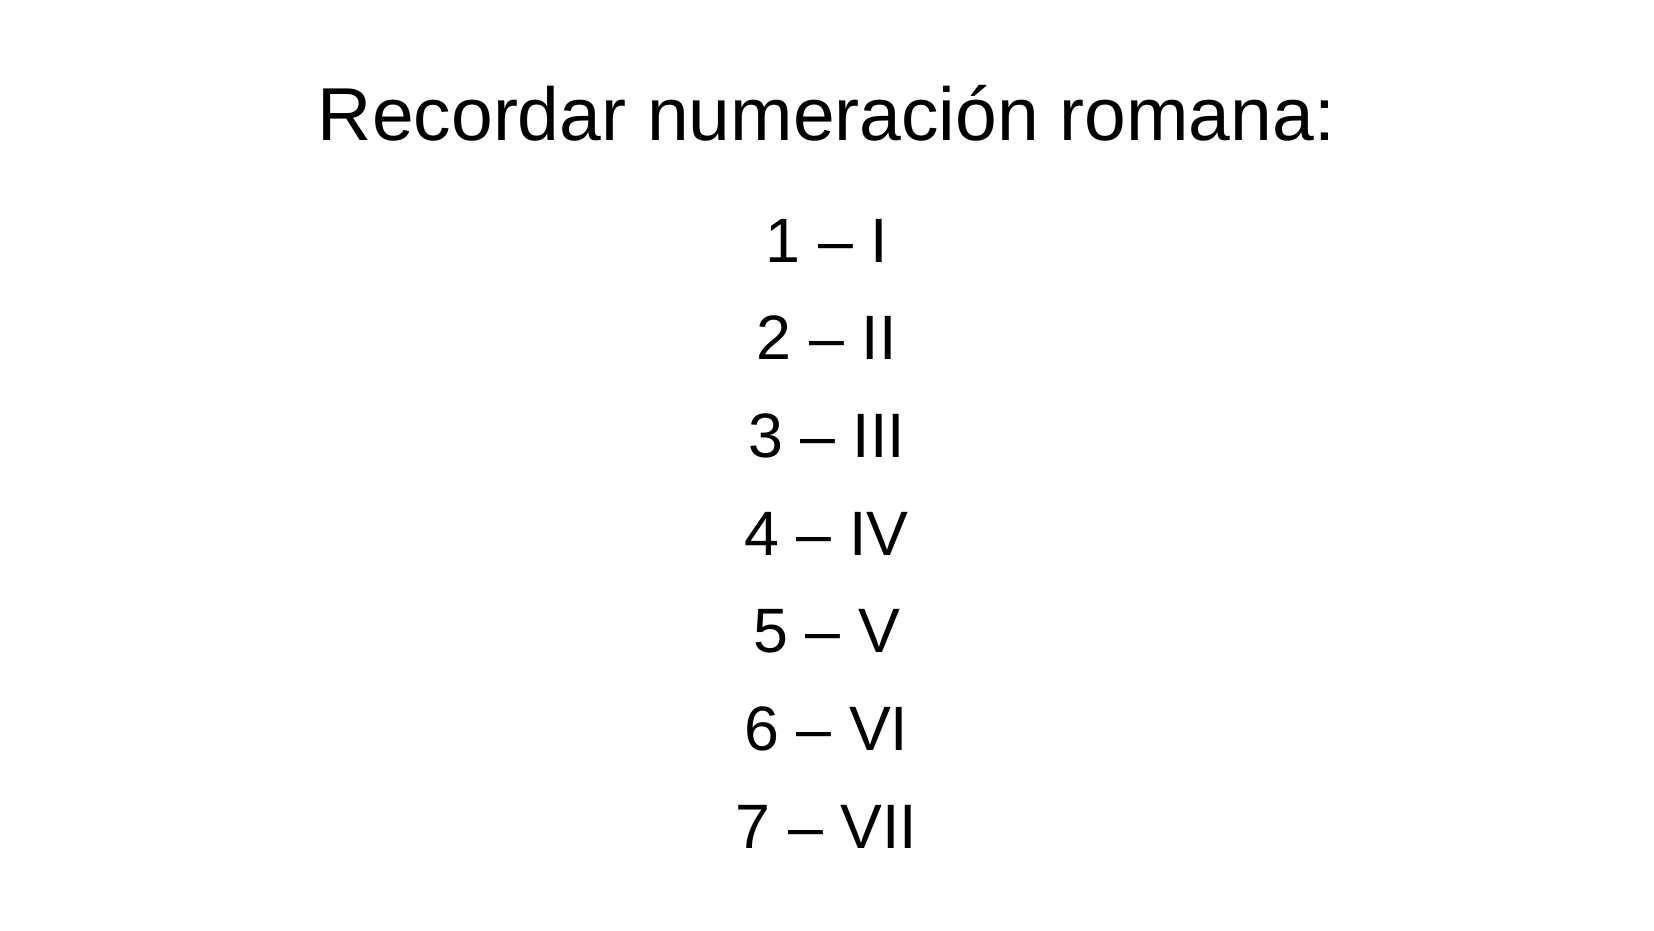

# Recordar numeración romana:
1 – I
2 – II
3 – III
4 – IV
5 – V
6 – VI
7 – VII